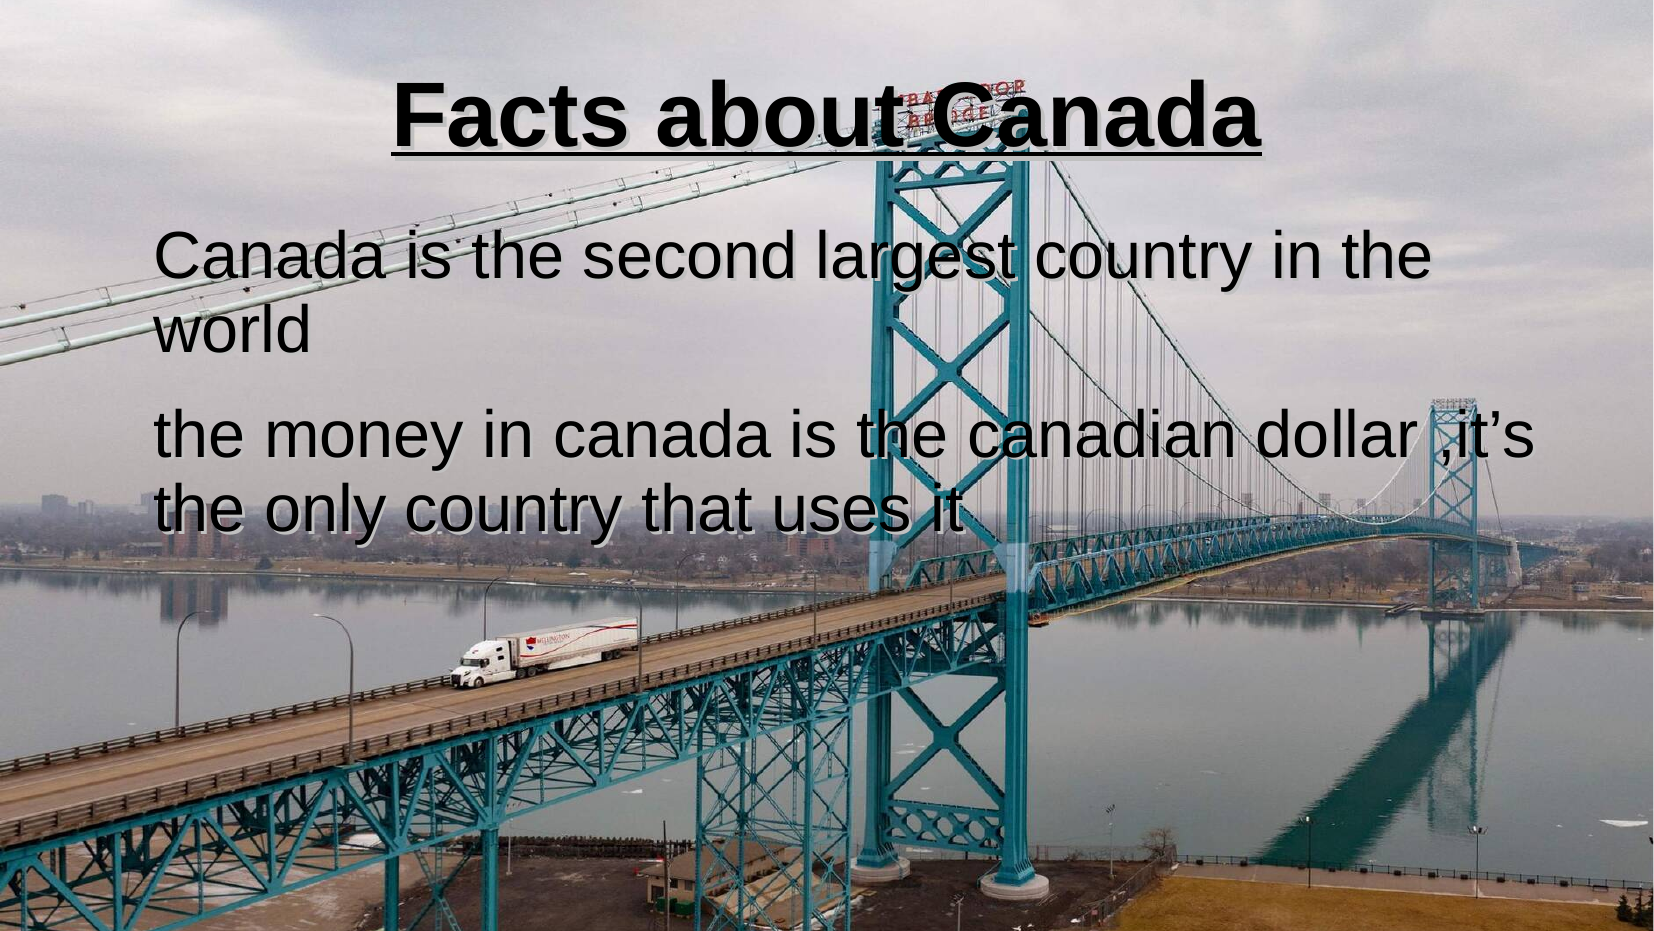

# Facts about Canada
Canada is the second largest country in the world
the money in canada is the canadian dollar ,it’s the only country that uses it